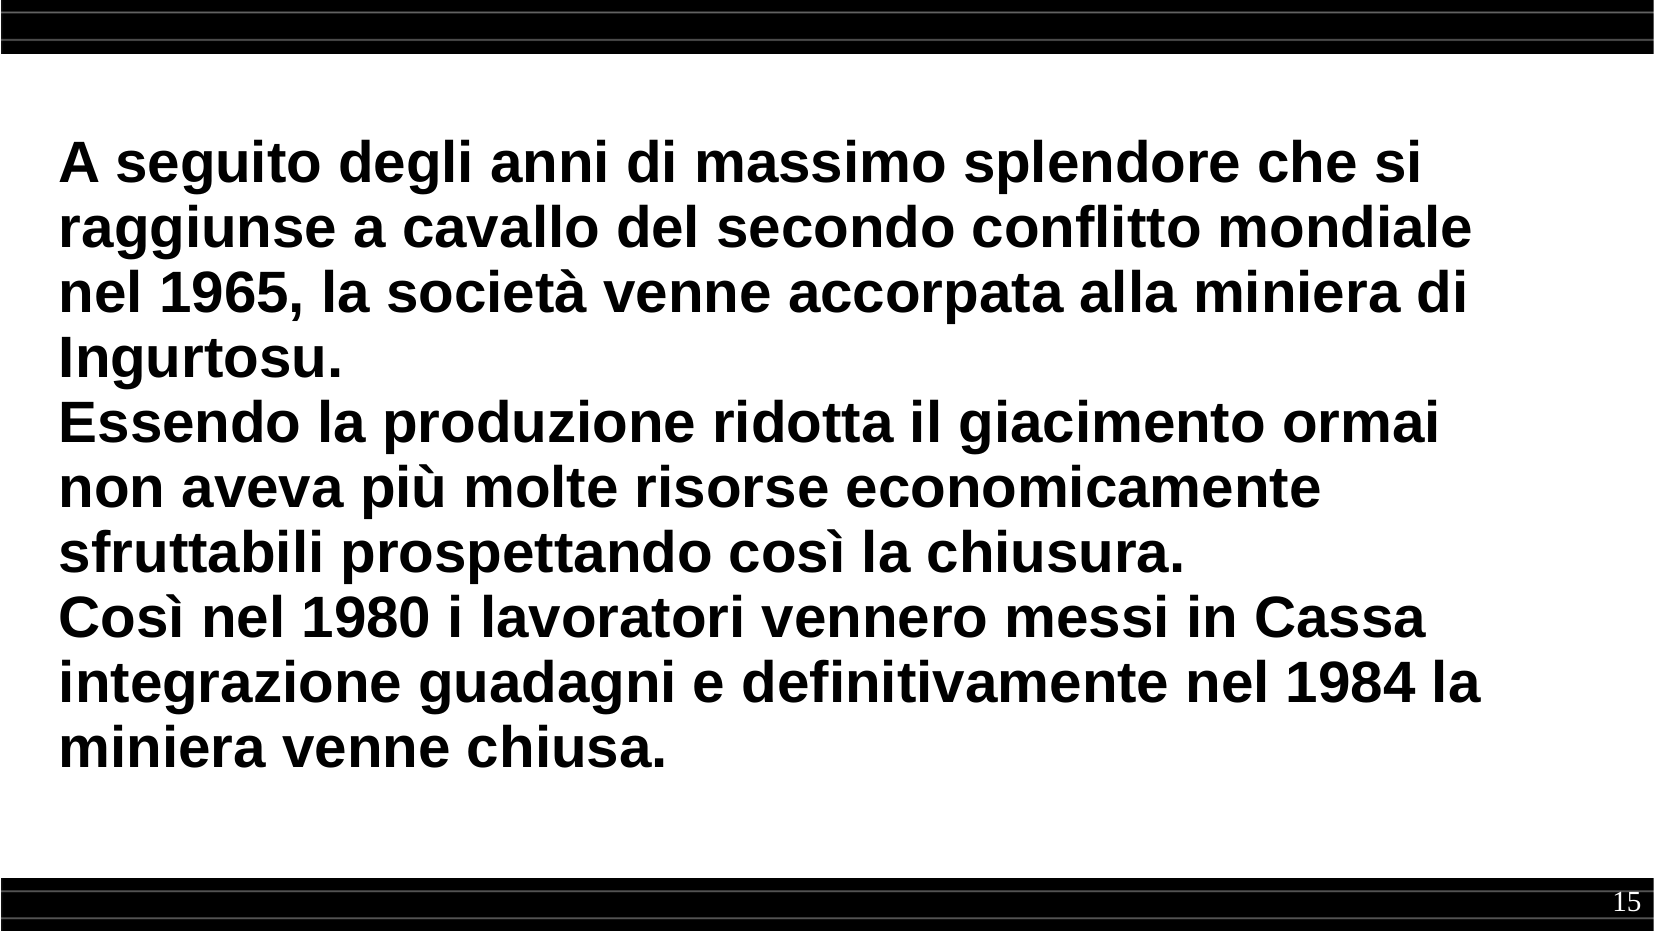

# A seguito degli anni di massimo splendore che si raggiunse a cavallo del secondo conflitto mondiale nel 1965, la società venne accorpata alla miniera di Ingurtosu.
Essendo la produzione ridotta il giacimento ormai non aveva più molte risorse economicamente sfruttabili prospettando così la chiusura.
Così nel 1980 i lavoratori vennero messi in Cassa integrazione guadagni e definitivamente nel 1984 la miniera venne chiusa.